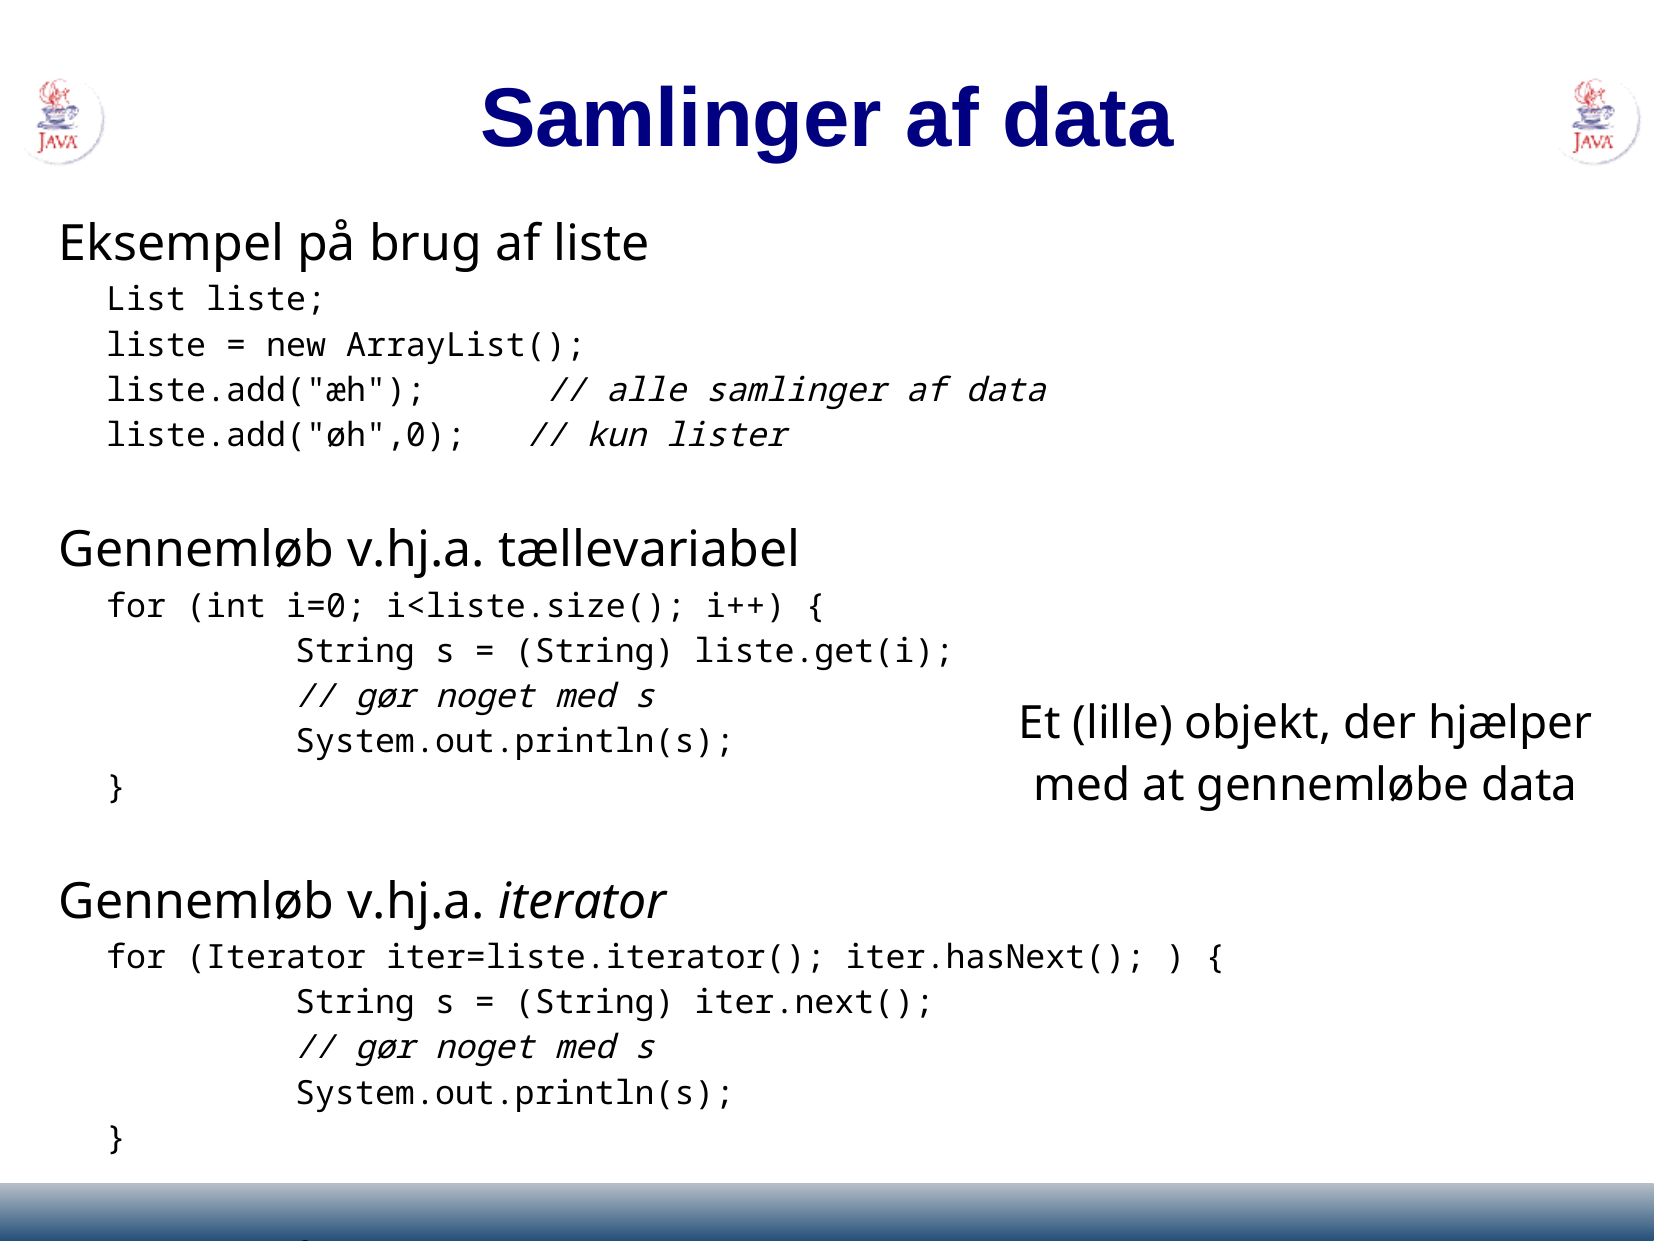

# Samlinger af data
Eksempel på brug af liste
List liste;
liste = new ArrayList();
liste.add("æh"); // alle samlinger af data
liste.add("øh",0); // kun lister
Gennemløb v.hj.a. tællevariabel
for (int i=0; i<liste.size(); i++) {
	String s = (String) liste.get(i);
	// gør noget med s
	System.out.println(s);
}
Gennemløb v.hj.a. iterator
for (Iterator iter=liste.iterator(); iter.hasNext(); ) {
	String s = (String) iter.next();
	// gør noget med s
	System.out.println(s);
}
Man kan få et iterator-objekt ved at kalde iterator() på enhver datastruktur (Collection)